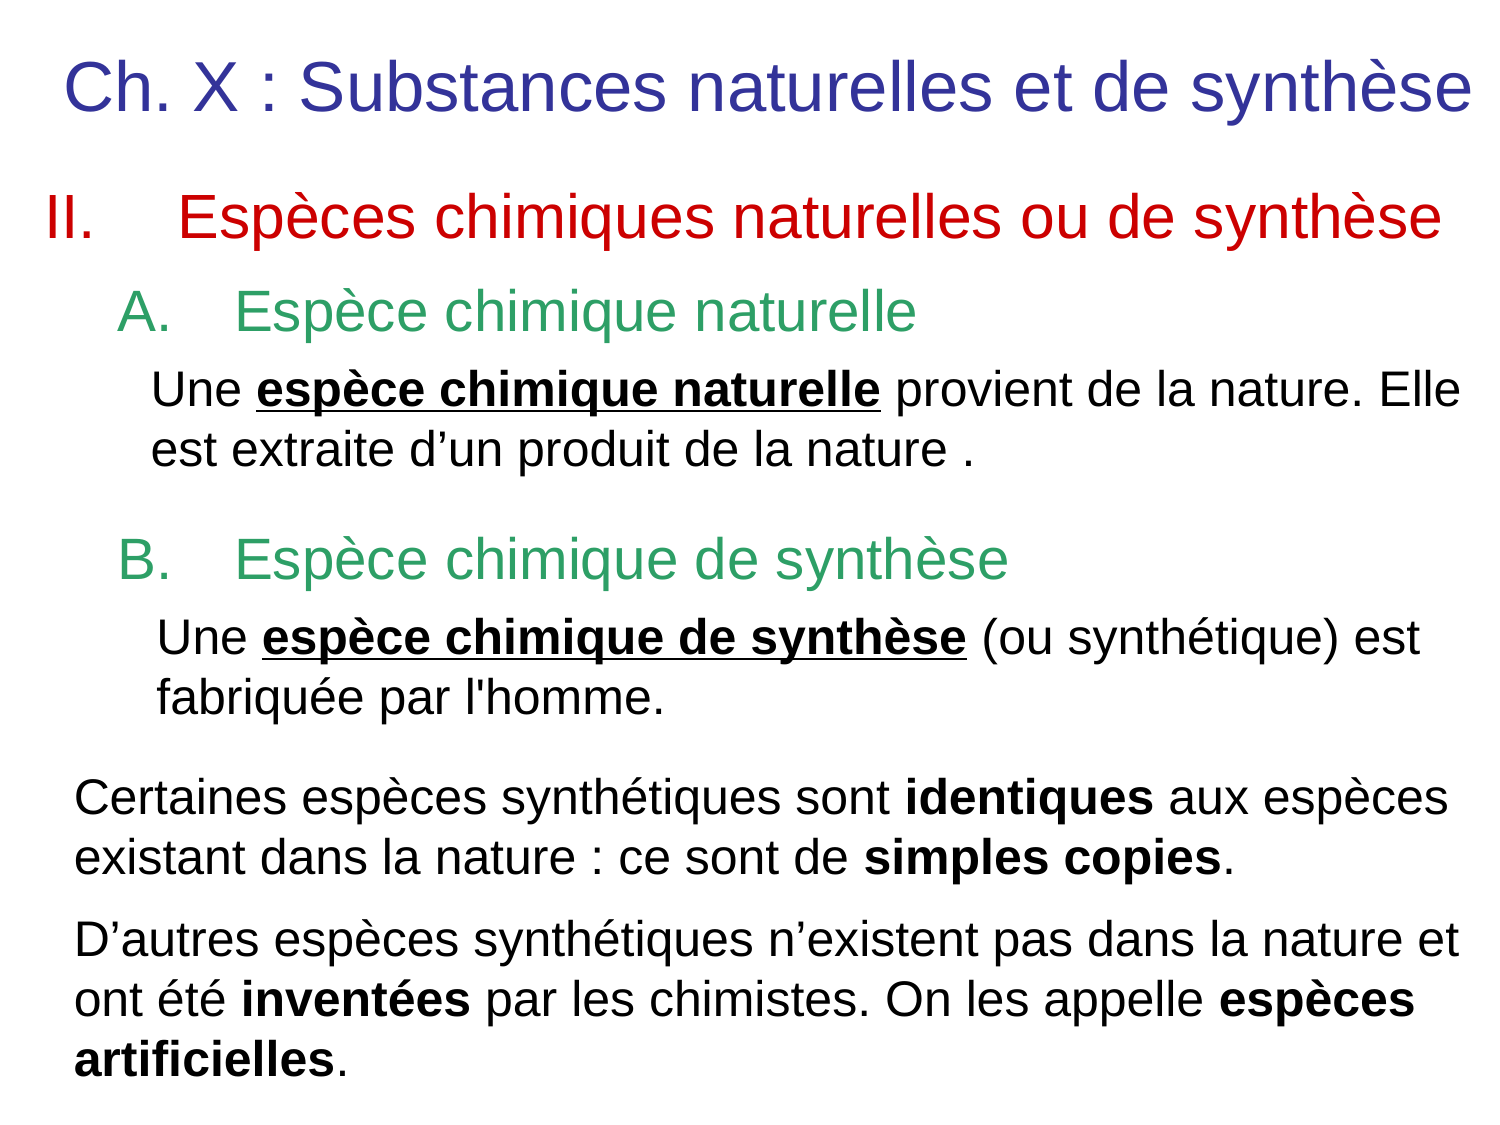

# Ch. X : Substances naturelles et de synthèse
II.	Espèces chimiques naturelles ou de synthèse
A.	Espèce chimique naturelle
Une espèce chimique naturelle provient de la nature. Elle est extraite d’un produit de la nature .
B.	Espèce chimique de synthèse
Une espèce chimique de synthèse (ou synthétique) est fabriquée par l'homme.
Certaines espèces synthétiques sont identiques aux espèces existant dans la nature : ce sont de simples copies.
D’autres espèces synthétiques n’existent pas dans la nature et ont été inventées par les chimistes. On les appelle espèces artificielles.